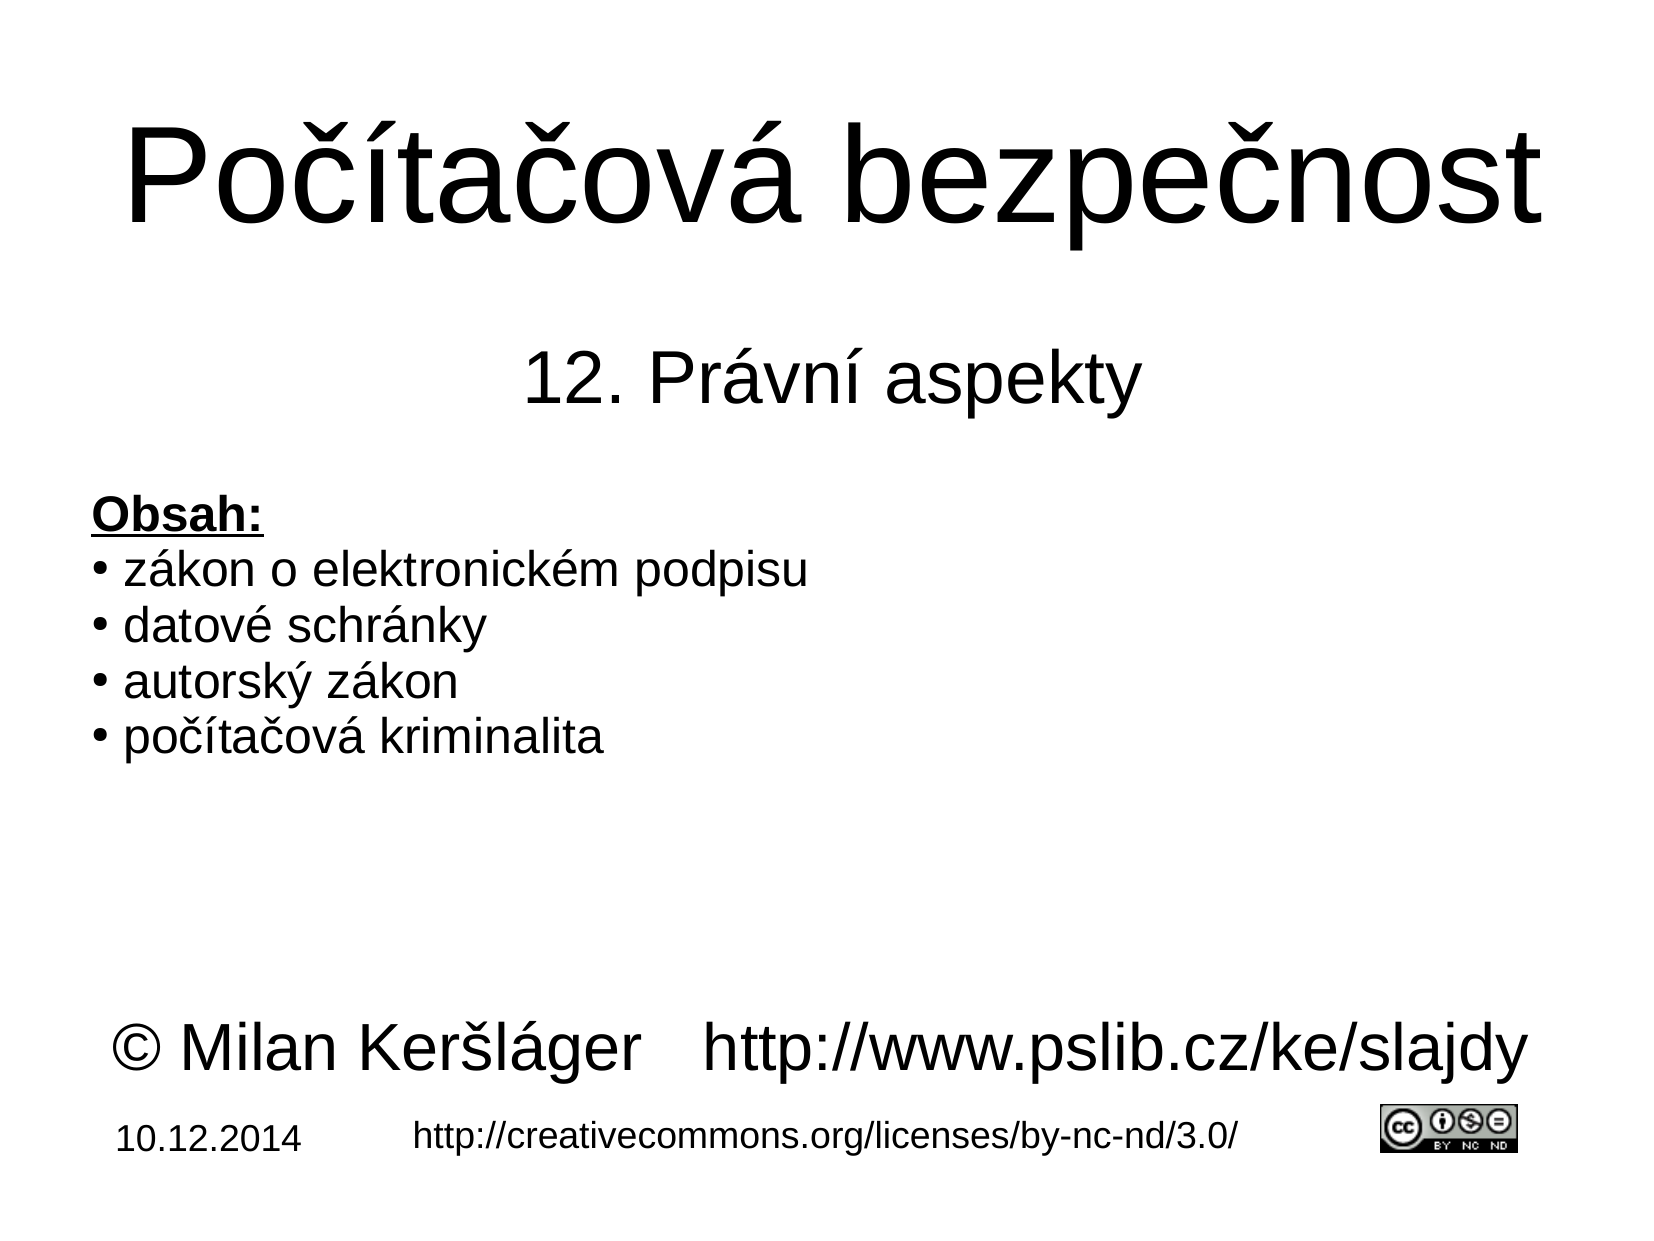

# Počítačová bezpečnost 12. Právní aspekty
Obsah:
 zákon o elektronickém podpisu
 datové schránky
 autorský zákon
 počítačová kriminalita
© Milan Keršláger	http://www.pslib.cz/ke/slajdy
http://creativecommons.org/licenses/by-nc-nd/3.0/
10.12.2014